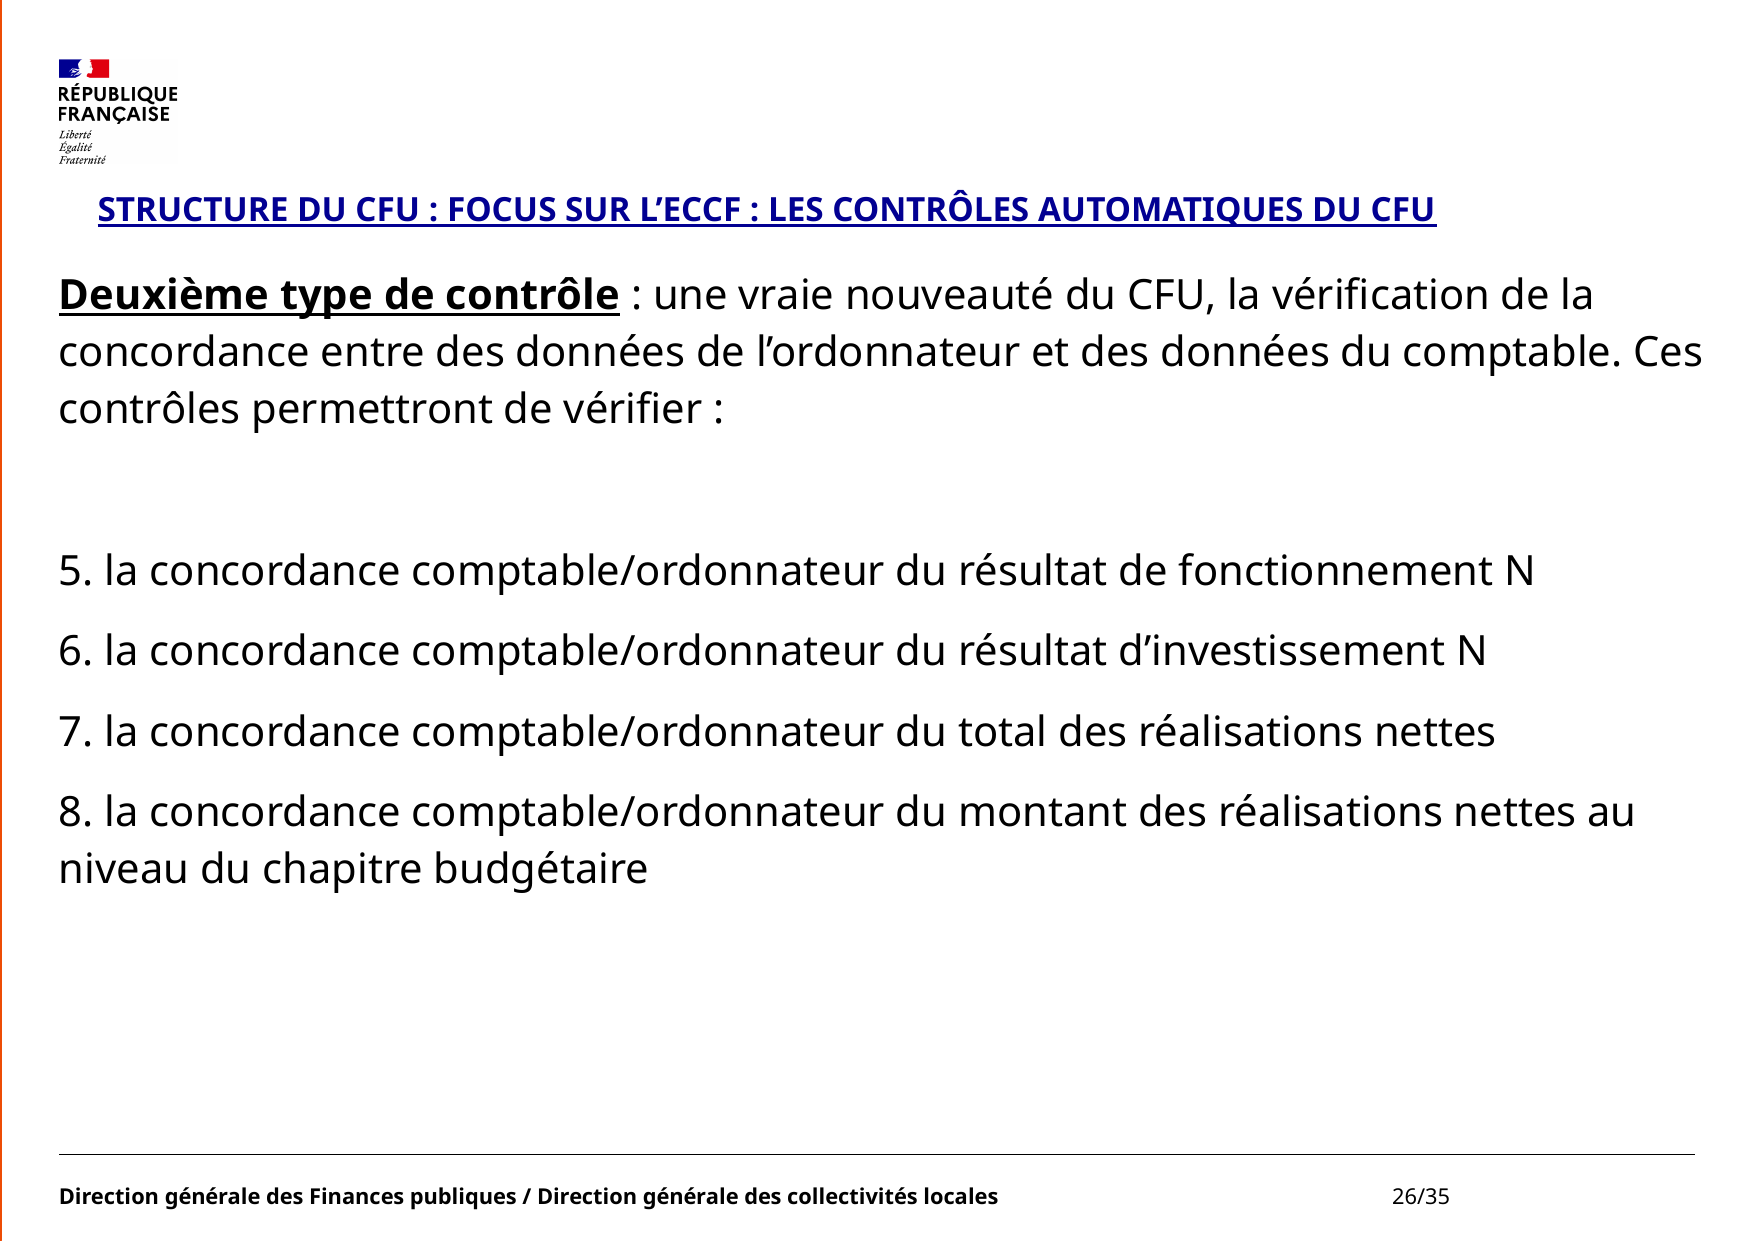

STRUCTURE DU CFU : FOCUS SUR L’ECCF : LES CONTRÔLES AUTOMATIQUES DU CFU
Deuxième type de contrôle : une vraie nouveauté du CFU, la vérification de la concordance entre des données de l’ordonnateur et des données du comptable. Ces contrôles permettront de vérifier :
5. la concordance comptable/ordonnateur du résultat de fonctionnement N
6. la concordance comptable/ordonnateur du résultat d’investissement N
7. la concordance comptable/ordonnateur du total des réalisations nettes
8. la concordance comptable/ordonnateur du montant des réalisations nettes au niveau du chapitre budgétaire